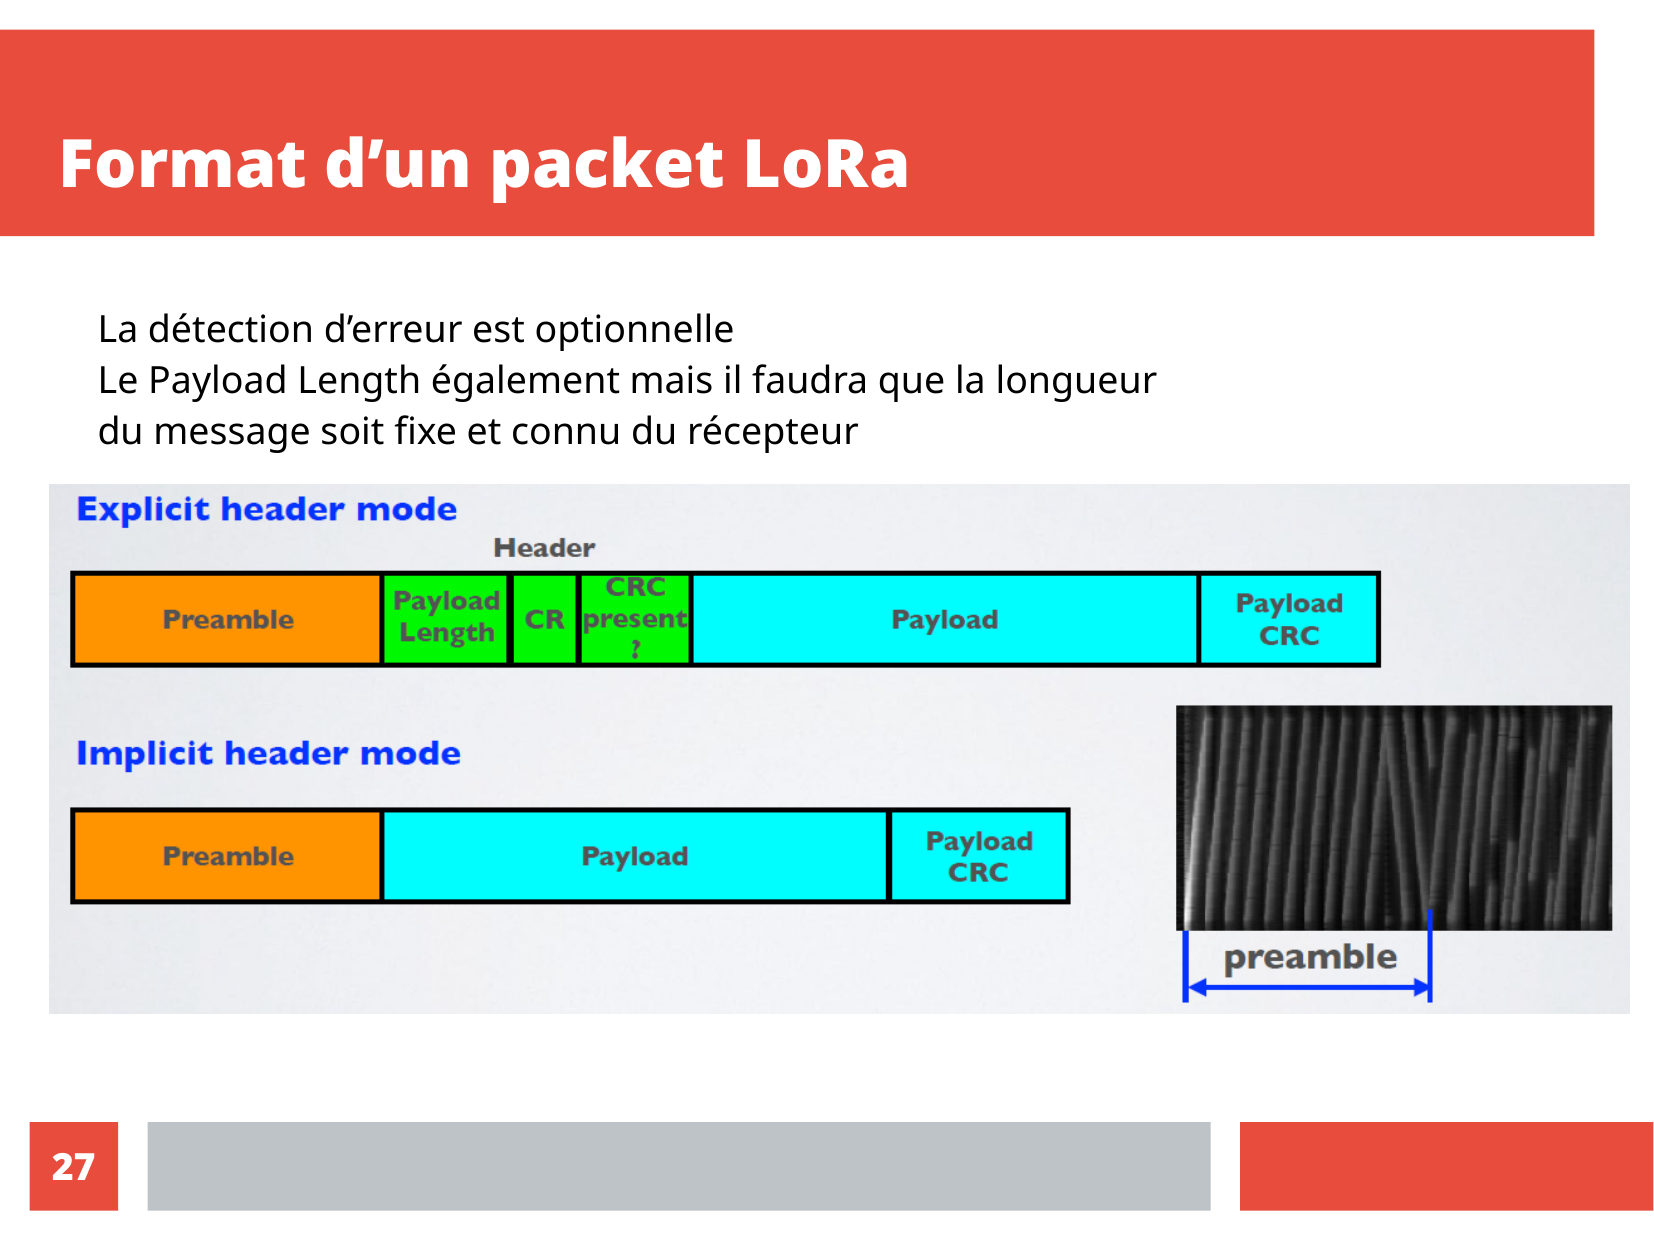

# Format d’un packet LoRa
La détection d’erreur est optionnelle
Le Payload Length également mais il faudra que la longueur du message soit fixe et connu du récepteur
27